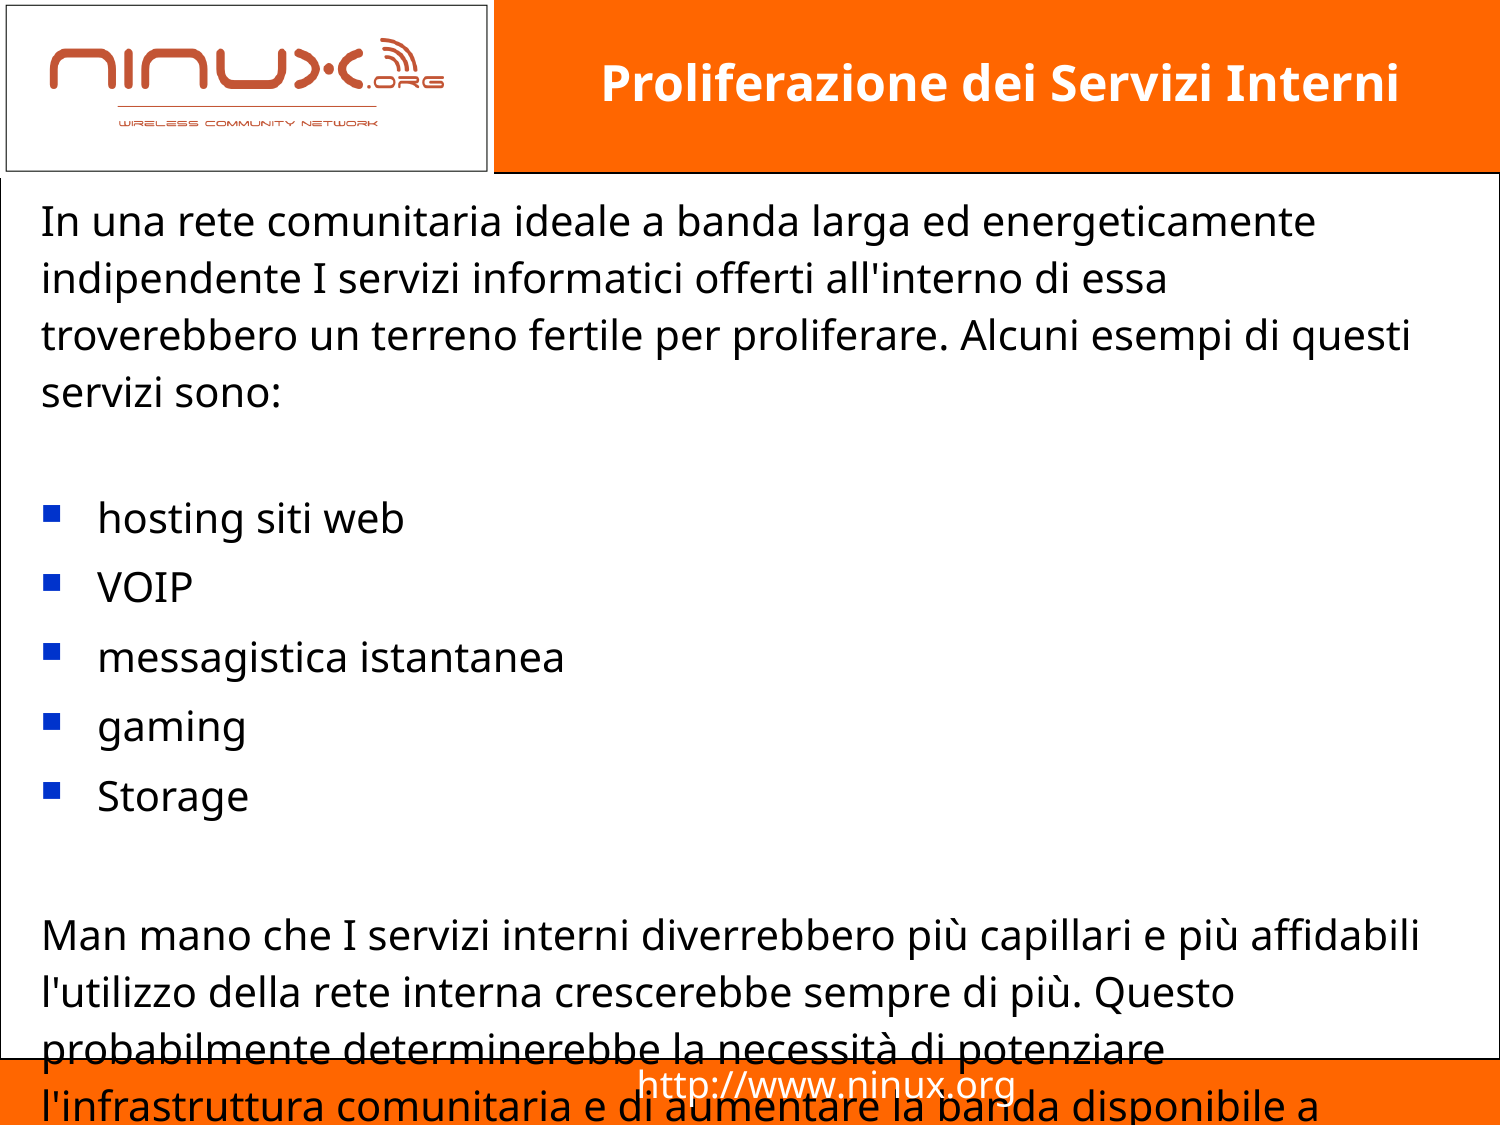

Proliferazione dei Servizi Interni
# In una rete comunitaria ideale a banda larga ed energeticamente indipendente I servizi informatici offerti all'interno di essa troverebbero un terreno fertile per proliferare. Alcuni esempi di questi servizi sono:
hosting siti web
VOIP
messagistica istantanea
gaming
Storage
Man mano che I servizi interni diverrebbero più capillari e più affidabili l'utilizzo della rete interna crescerebbe sempre di più. Questo probabilmente determinerebbe la necessità di potenziare l'infrastruttura comunitaria e di aumentare la banda disponibile a livello locale.
http://www.ninux.org